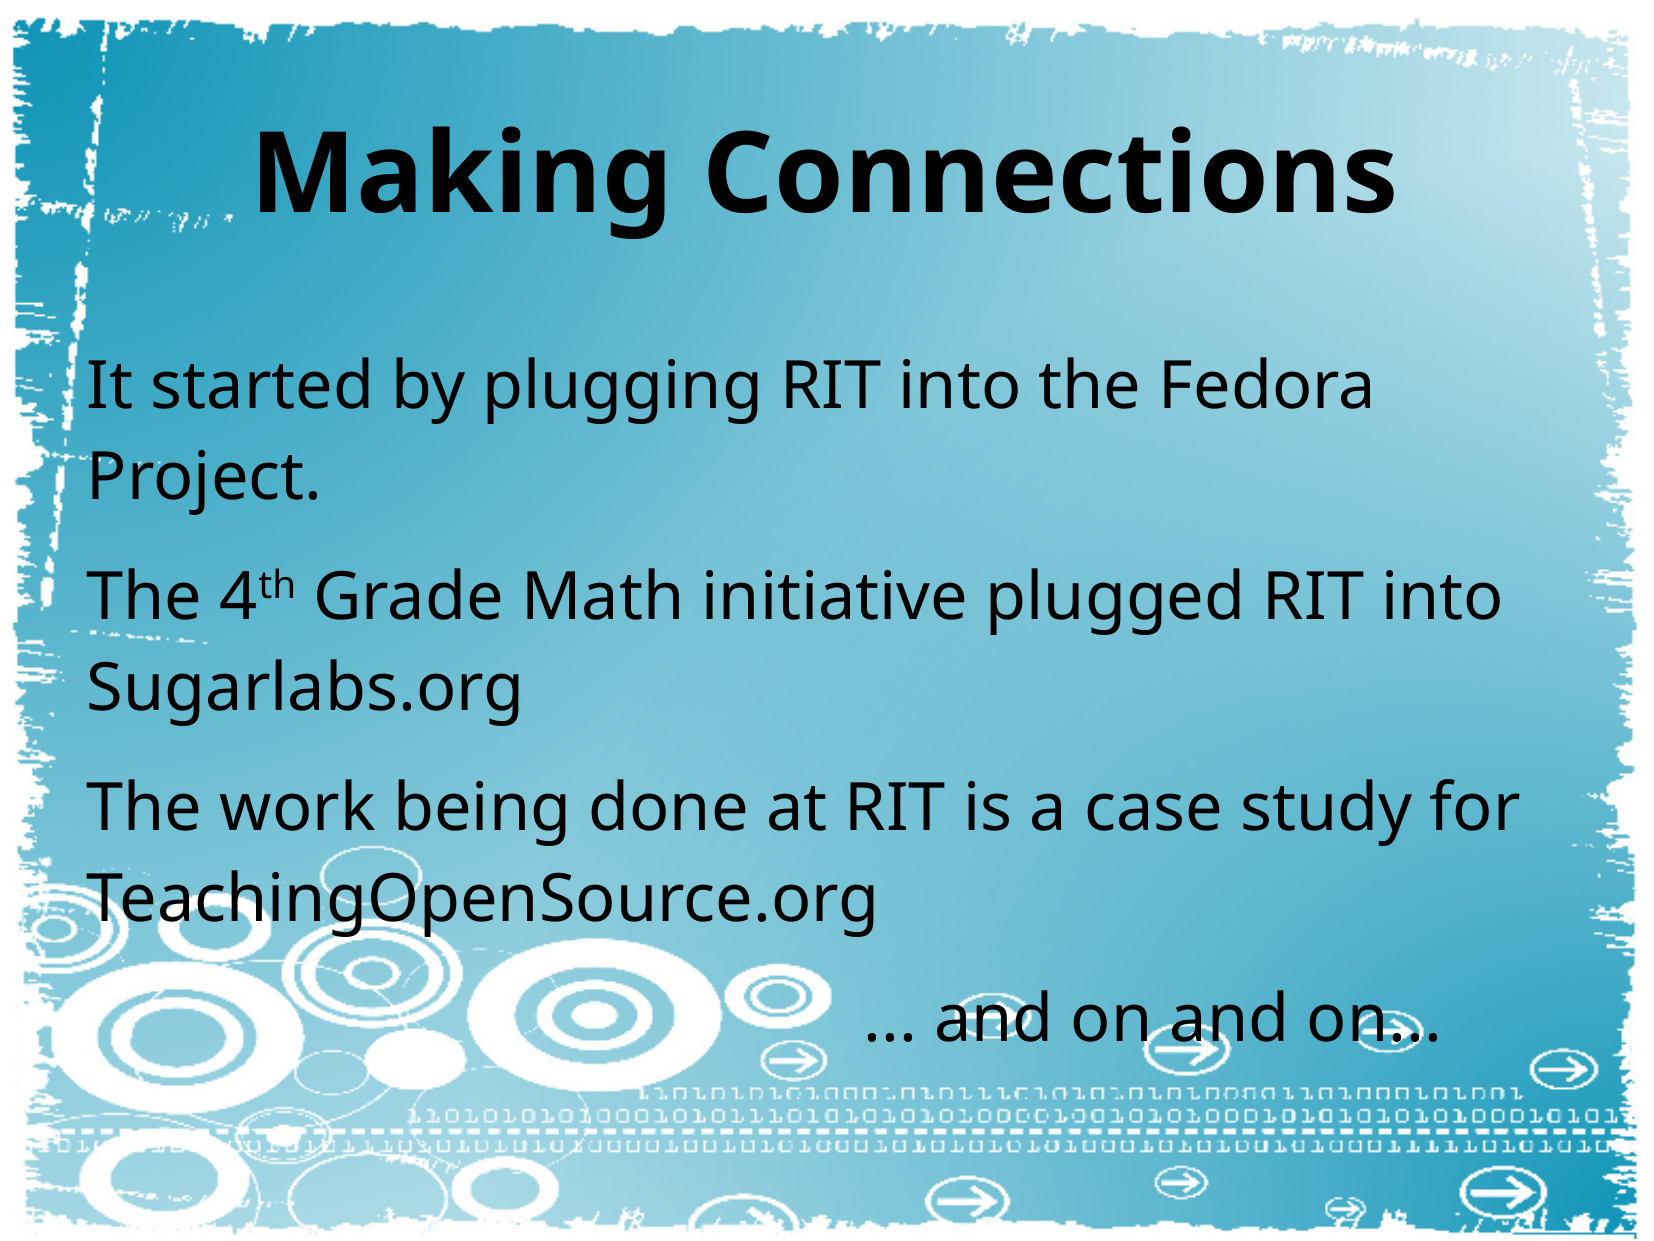

# Making Connections
It started by plugging RIT into the Fedora Project.
The 4th Grade Math initiative plugged RIT into Sugarlabs.org
The work being done at RIT is a case study for TeachingOpenSource.org
 ... and on and on...